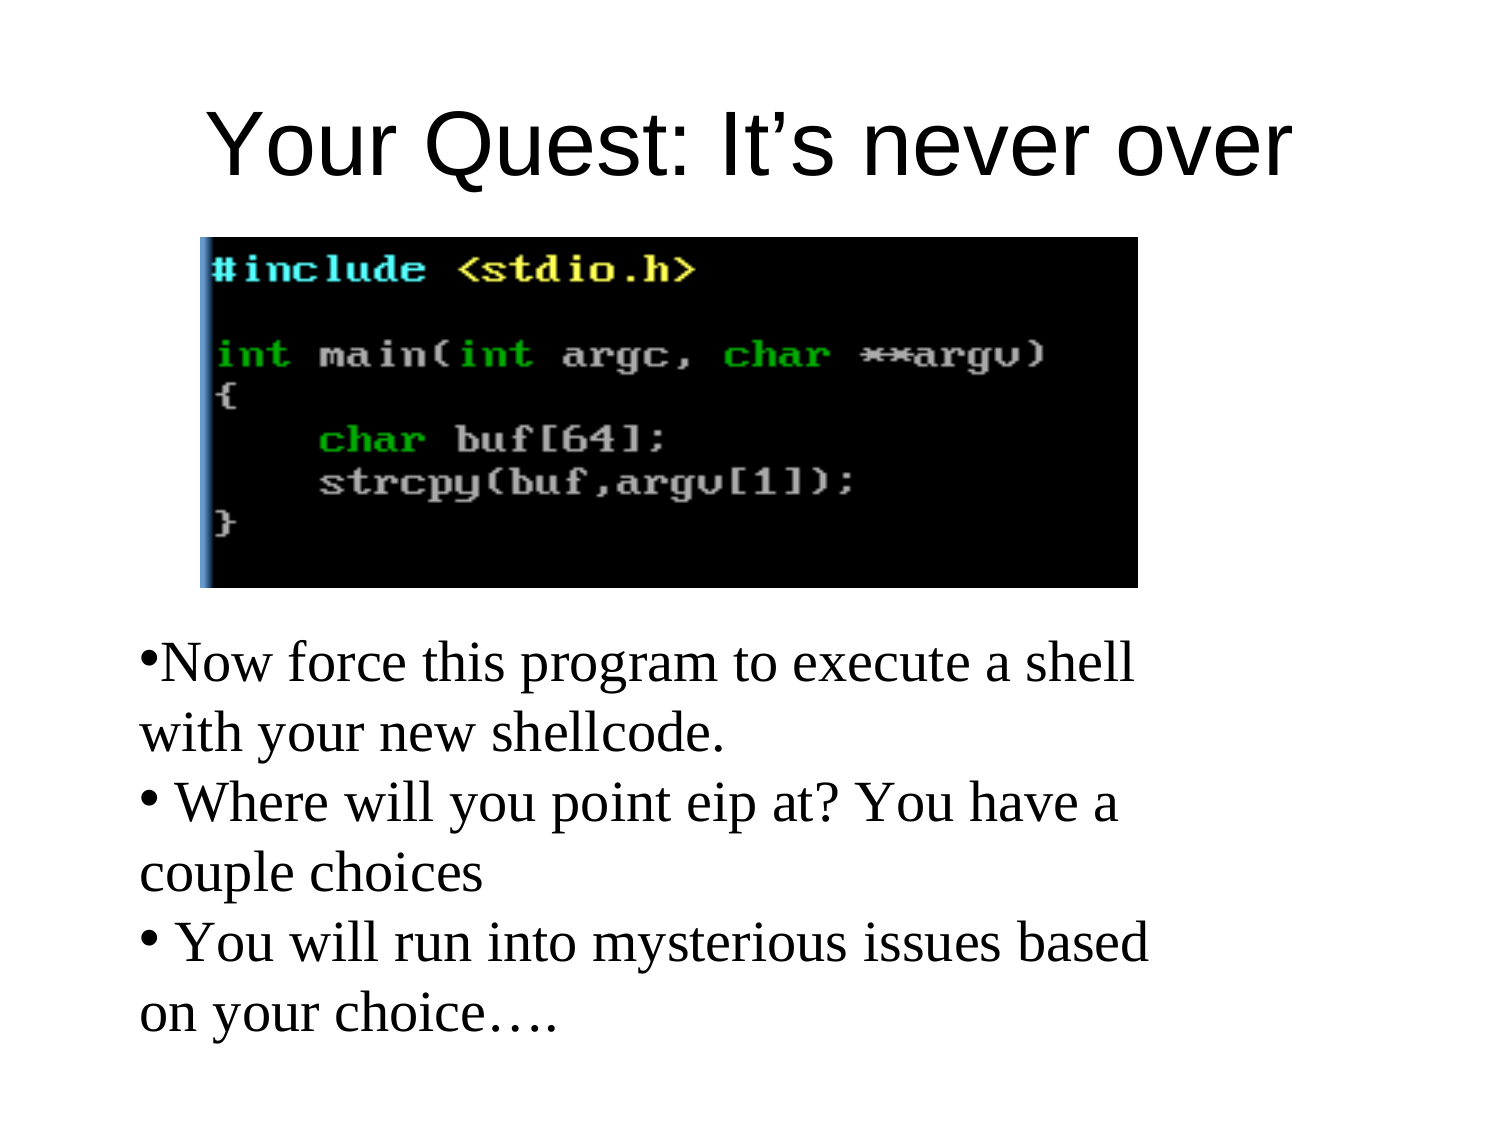

# Your Quest: It’s never over
Now force this program to execute a shell with your new shellcode.
 Where will you point eip at? You have a couple choices
 You will run into mysterious issues based on your choice….